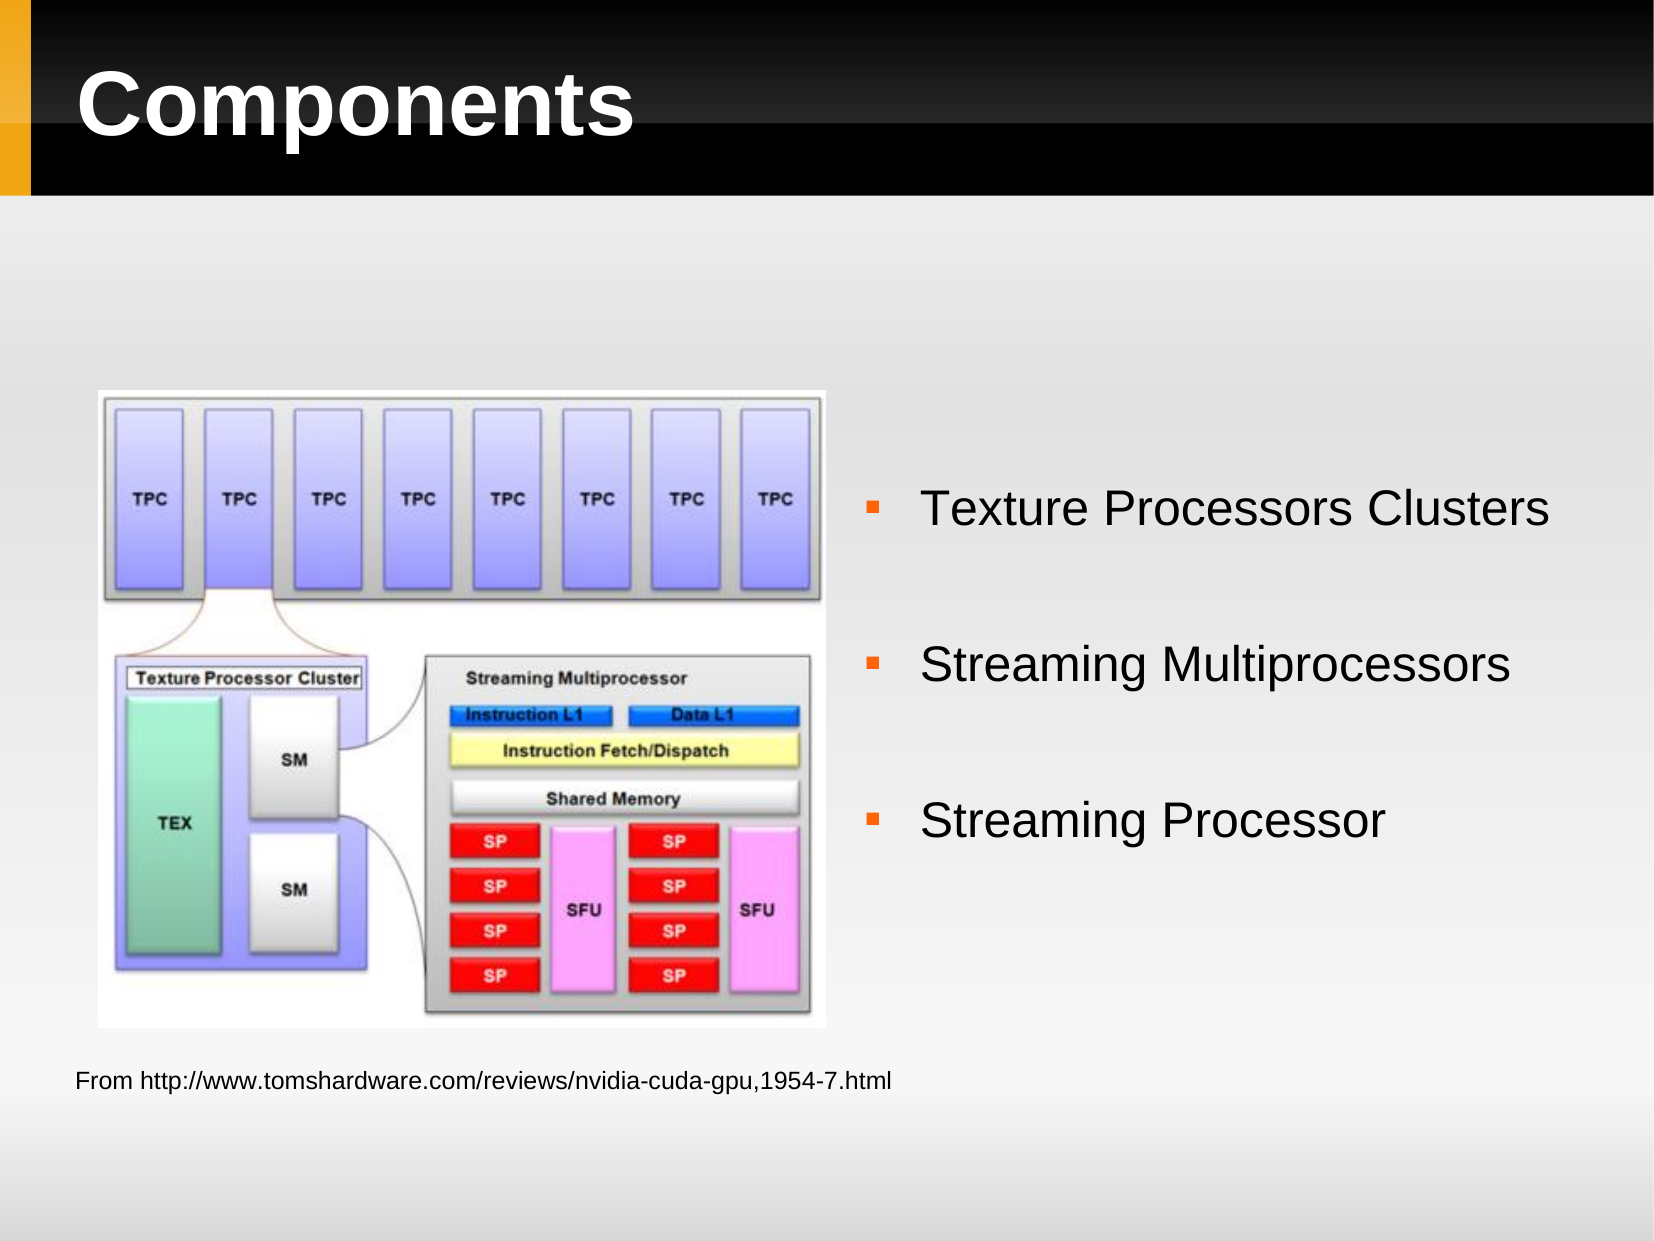

# Components
Texture Processors Clusters
Streaming Multiprocessors
Streaming Processor
From http://www.tomshardware.com/reviews/nvidia-cuda-gpu,1954-7.html